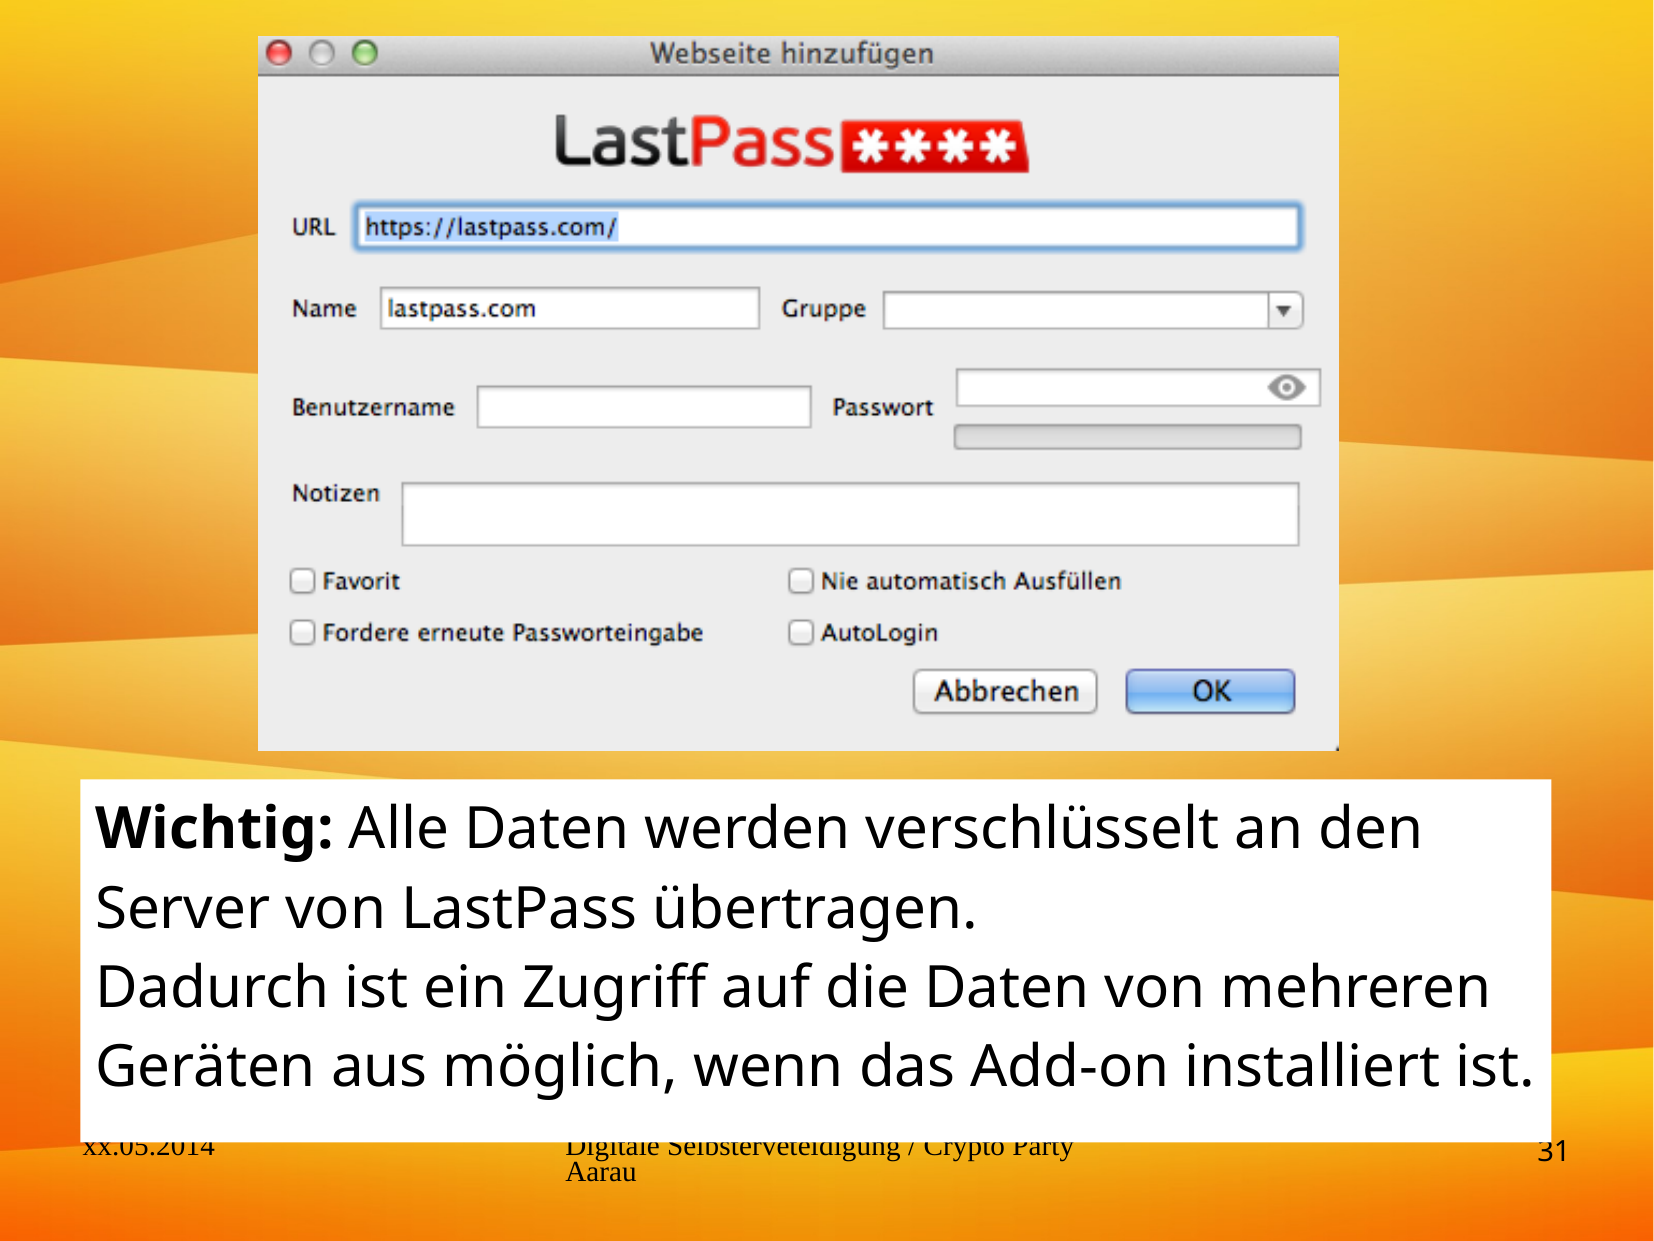

Wichtig: Alle Daten werden verschlüsselt an den Server von LastPass übertragen.
Dadurch ist ein Zugriff auf die Daten von mehreren Geräten aus möglich, wenn das Add-on installiert ist.
xx.05.2014
Digitale Selbsterveteidigung / Crypto Party Aarau
31